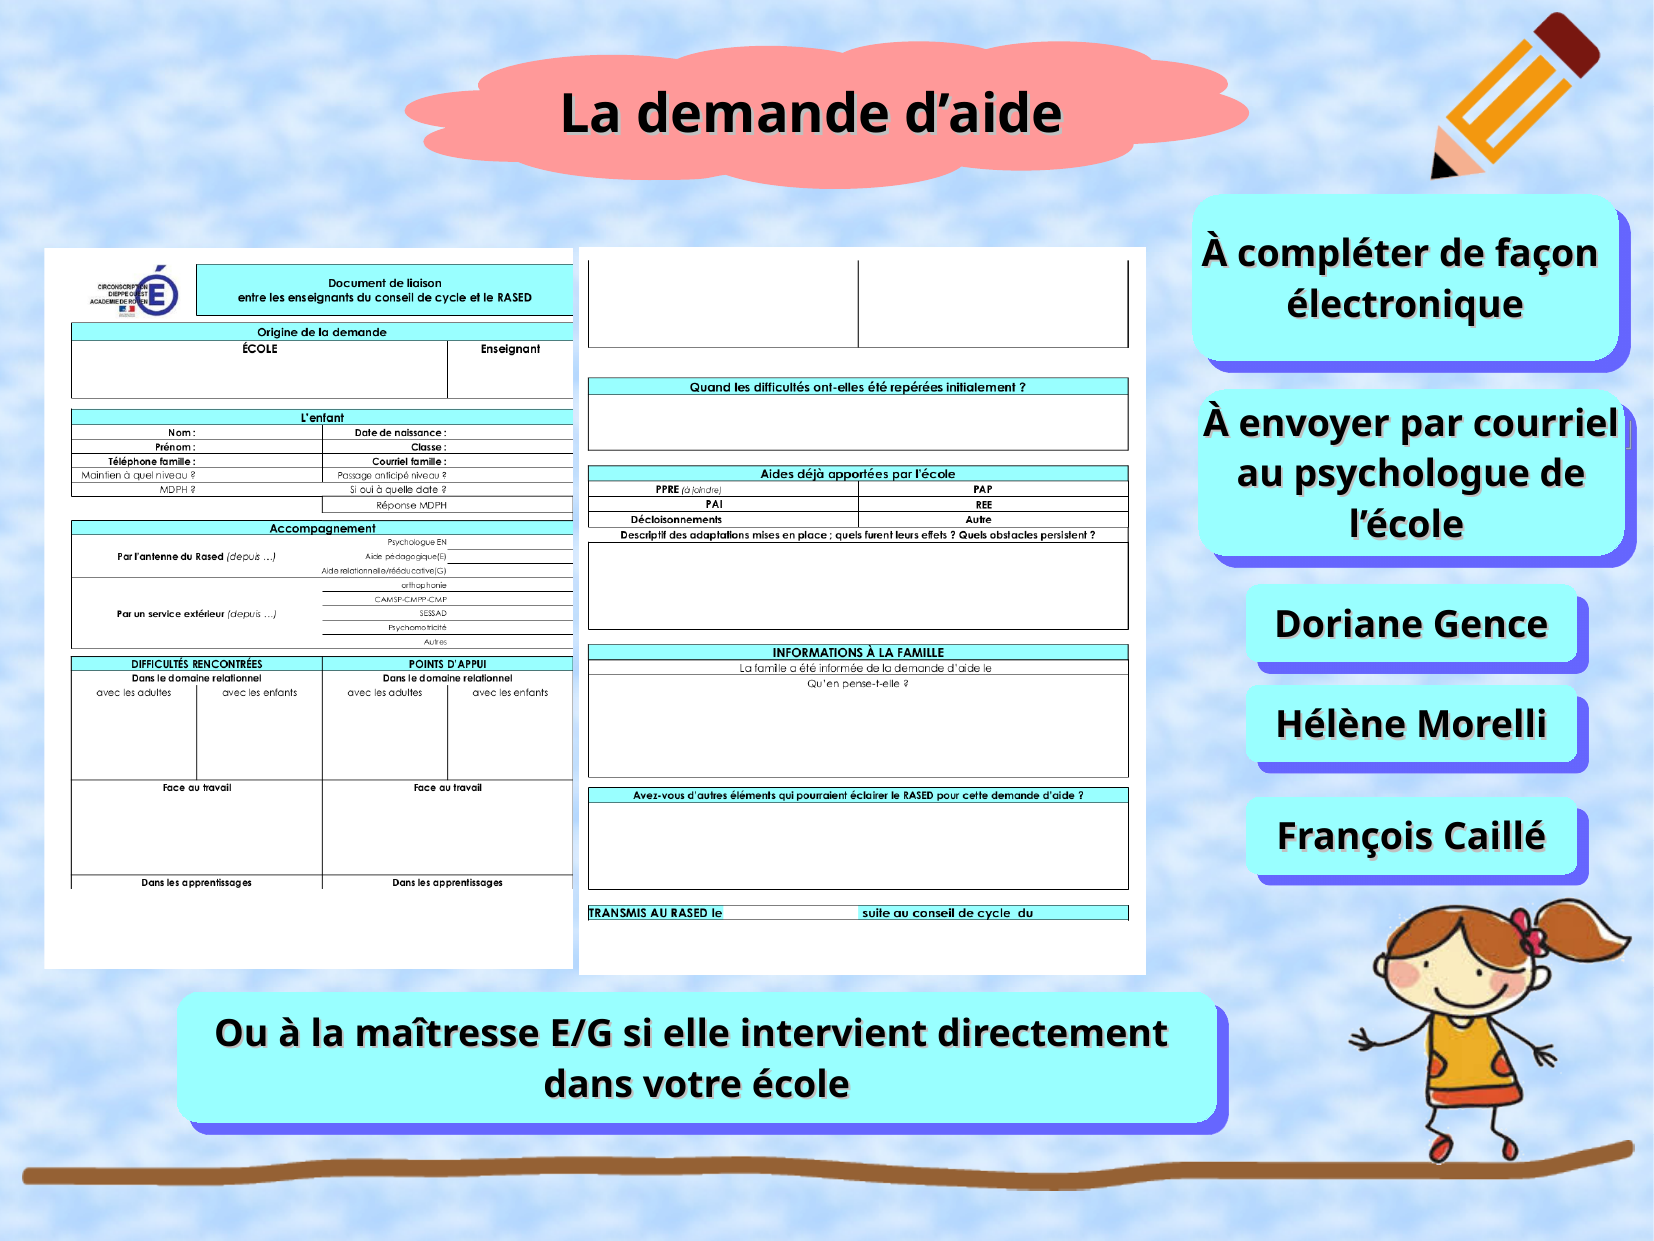

La demande d’aide
À compléter de façon
électronique
À envoyer par courriel
au psychologue de
l’école
Doriane Gence
Hélène Morelli
François Caillé
Ou à la maîtresse E/G si elle intervient directement
dans votre école